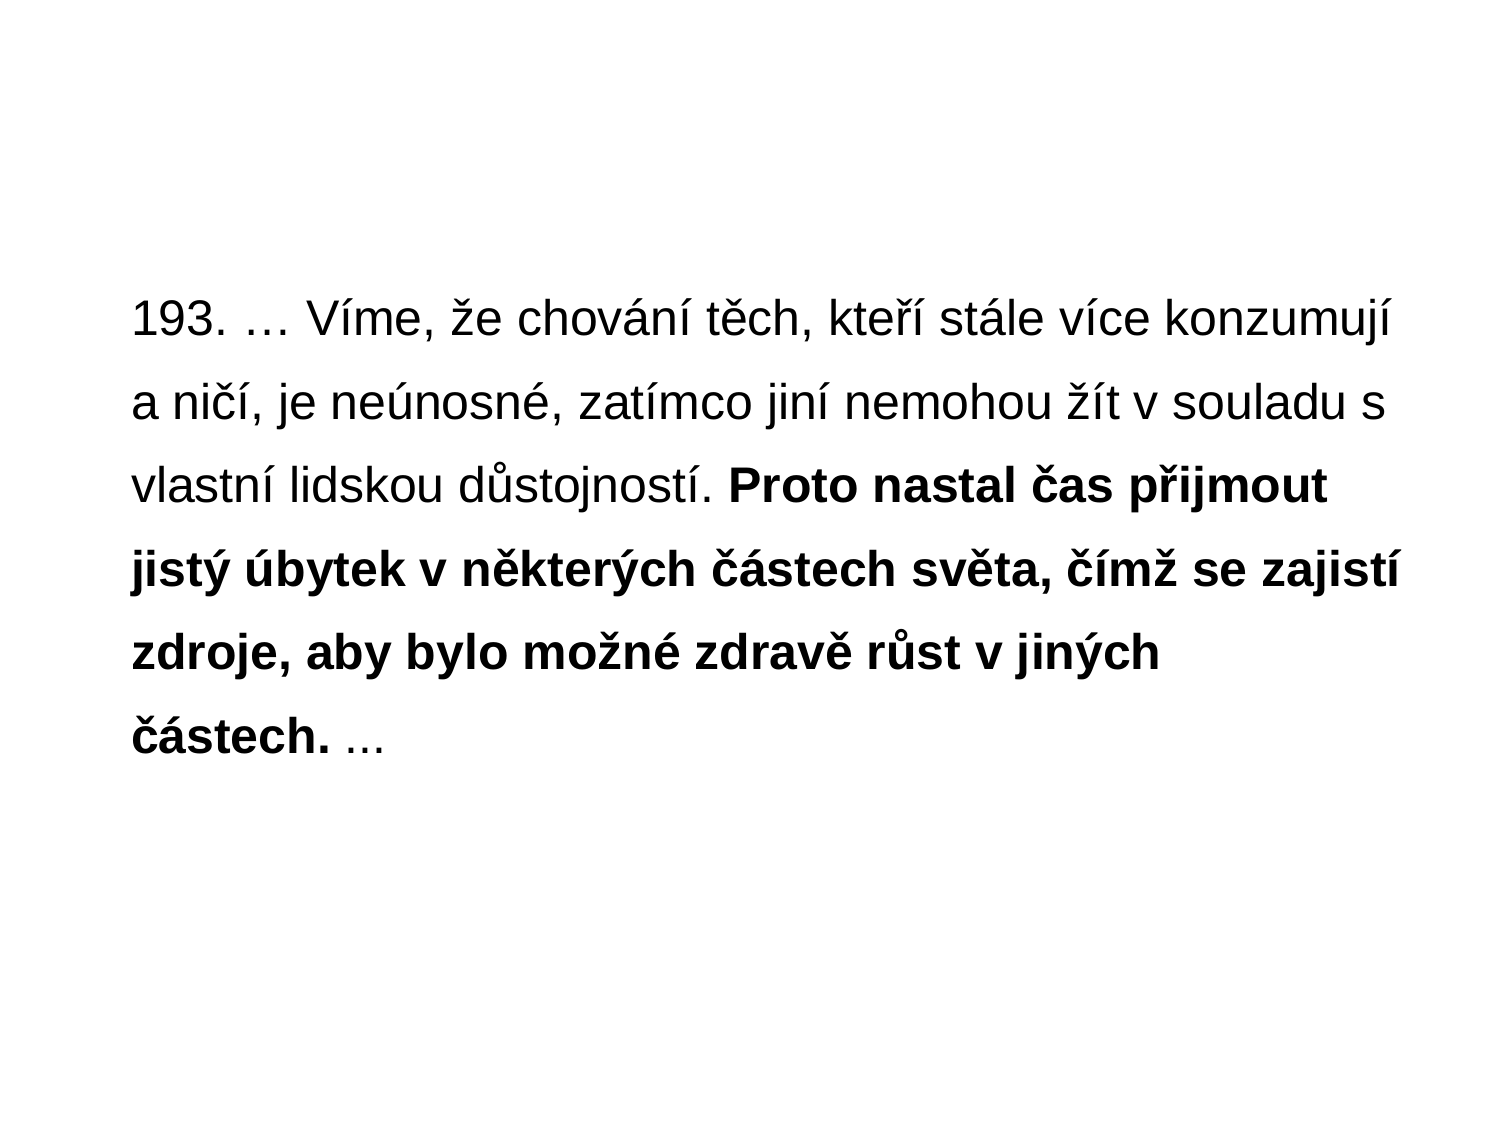

#
193. … Víme, že chování těch, kteří stále více konzumují a ničí, je neúnosné, zatímco jiní nemohou žít v souladu s vlastní lidskou důstojností. Proto nastal čas přijmout jistý úbytek v některých částech světa, čímž se zajistí zdroje, aby bylo možné zdravě růst v jiných částech. ...